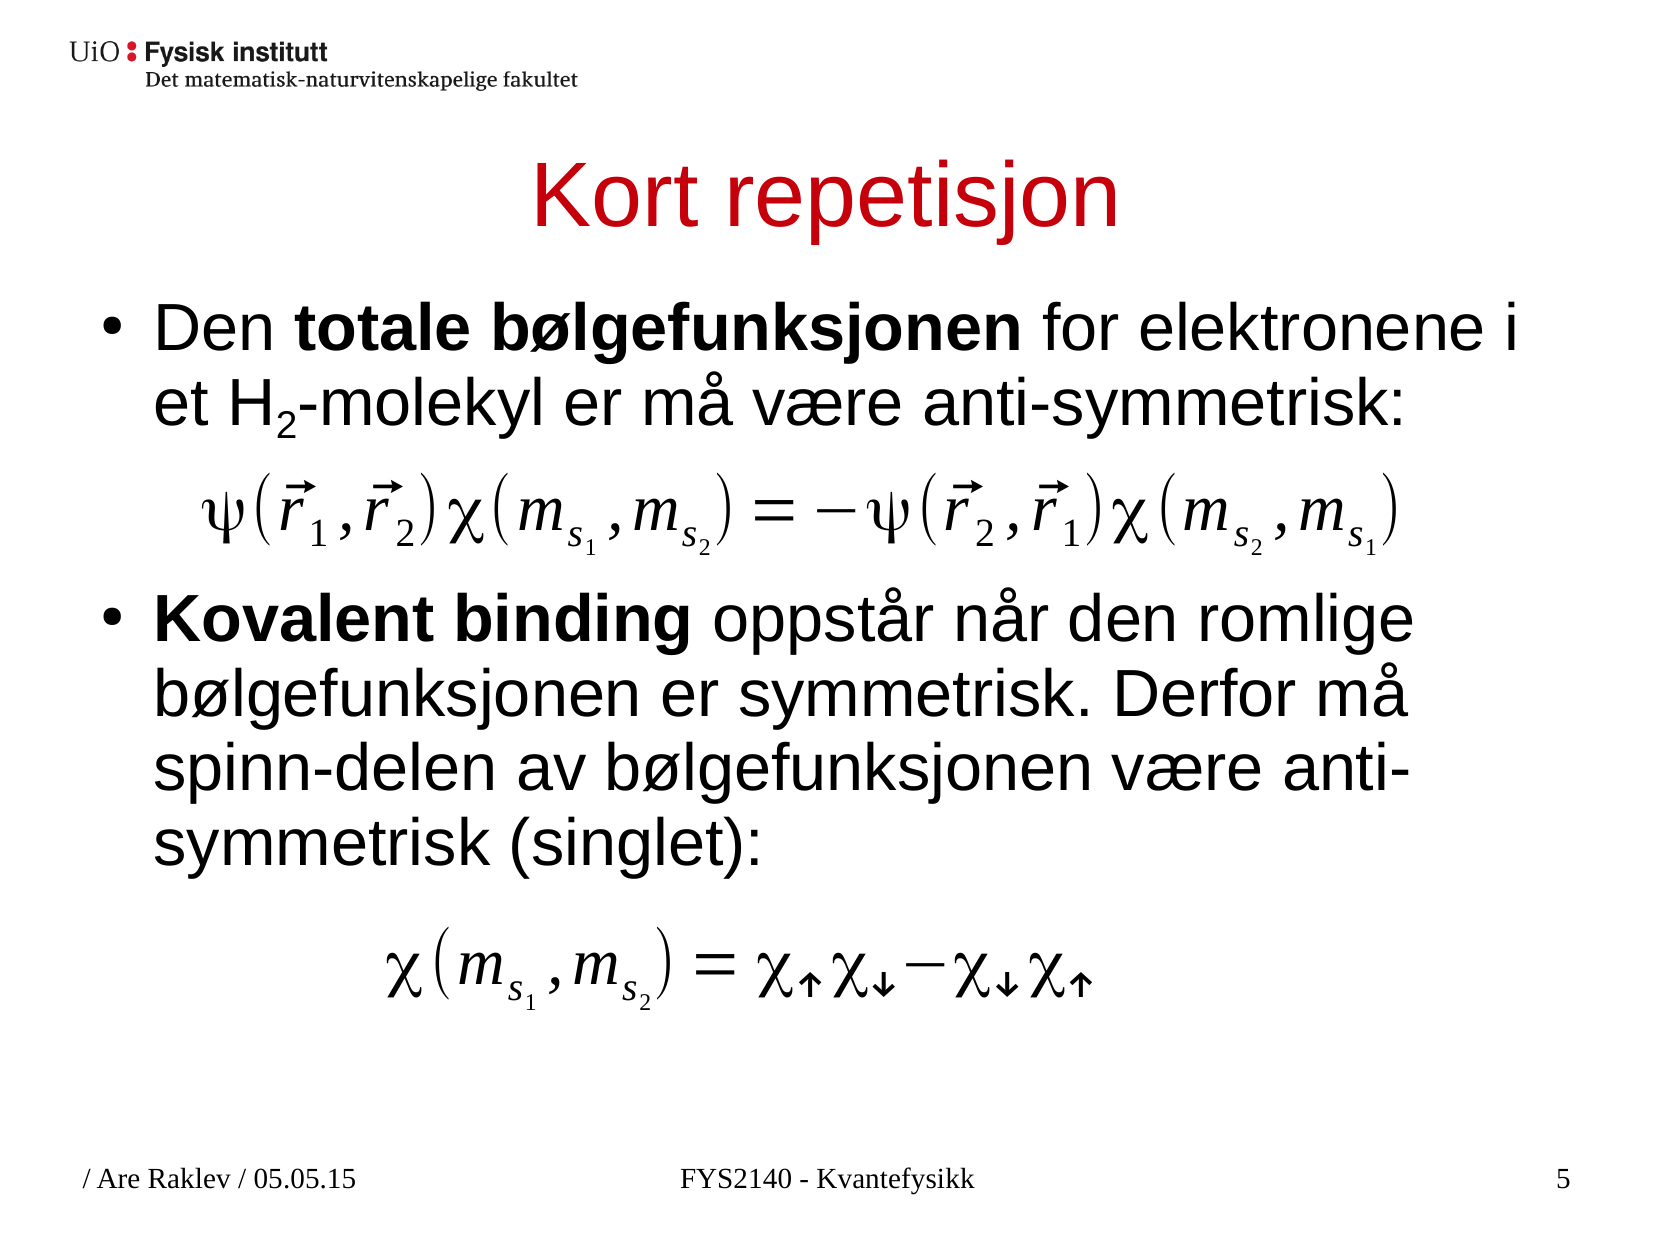

# Kort repetisjon
Den totale bølgefunksjonen for elektronene i et H2-molekyl er må være anti-symmetrisk:
Kovalent binding oppstår når den romlige bølgefunksjonen er symmetrisk. Derfor må spinn-delen av bølgefunksjonen være anti-symmetrisk (singlet):
/ Are Raklev / 05.05.15
FYS2140 - Kvantefysikk
5